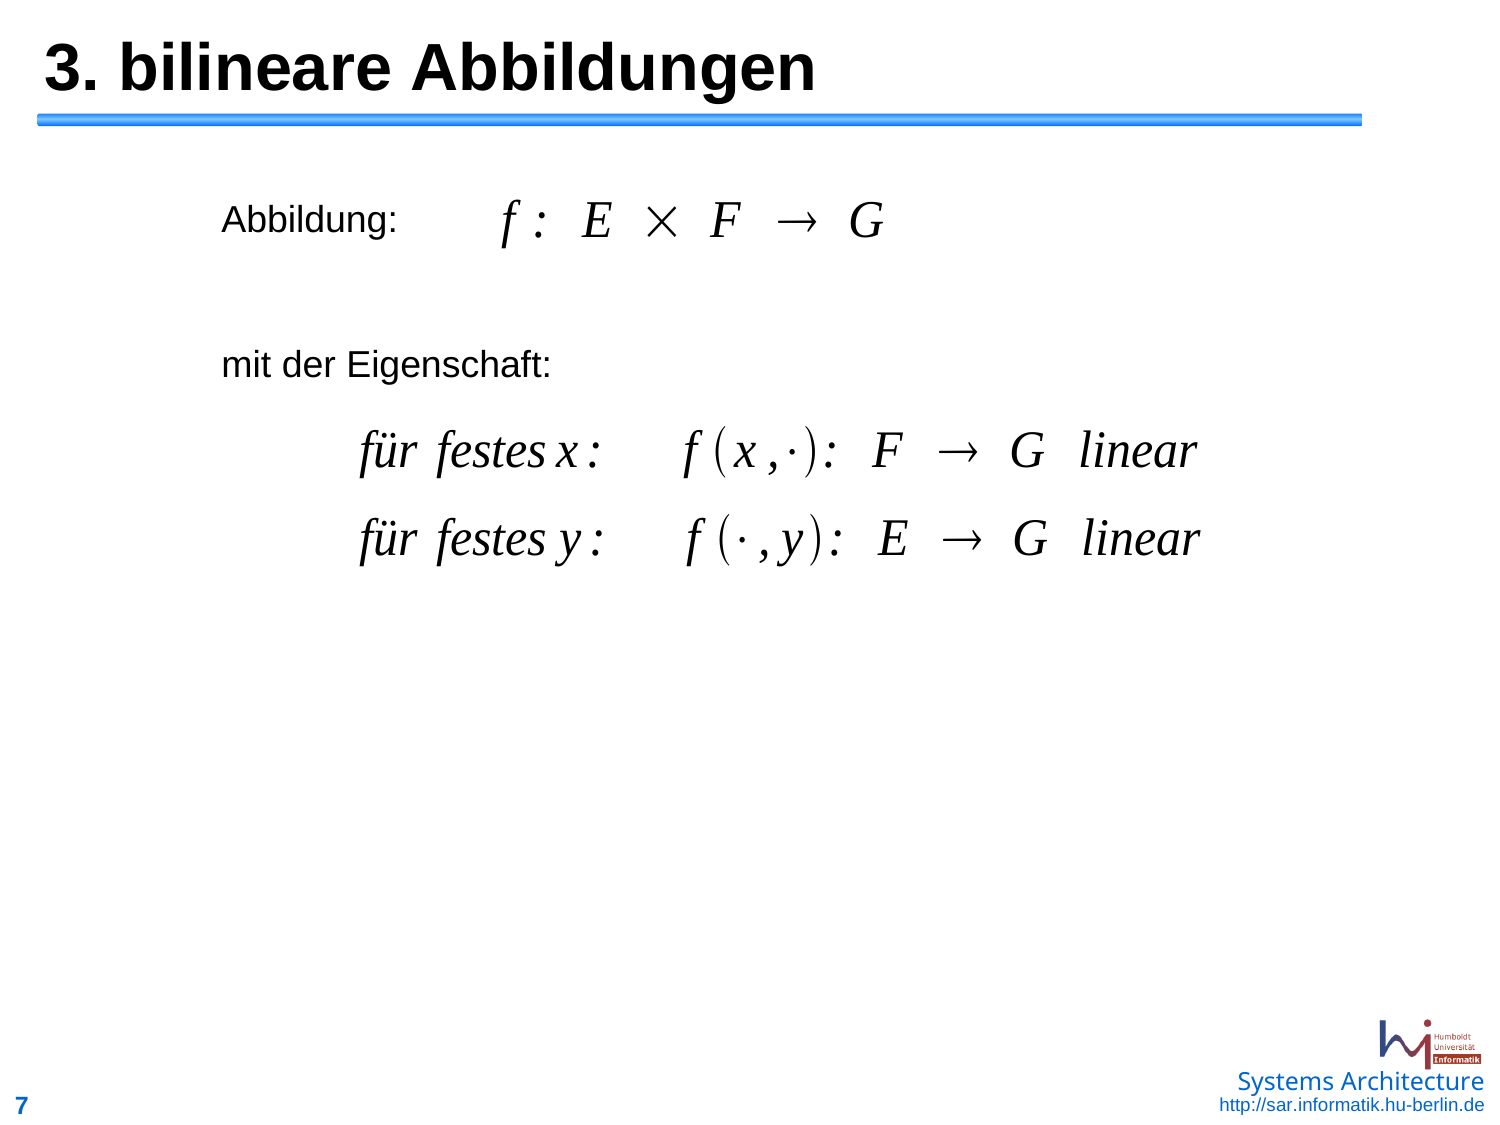

# 3. bilineare Abbildungen
Abbildung:
mit der Eigenschaft: